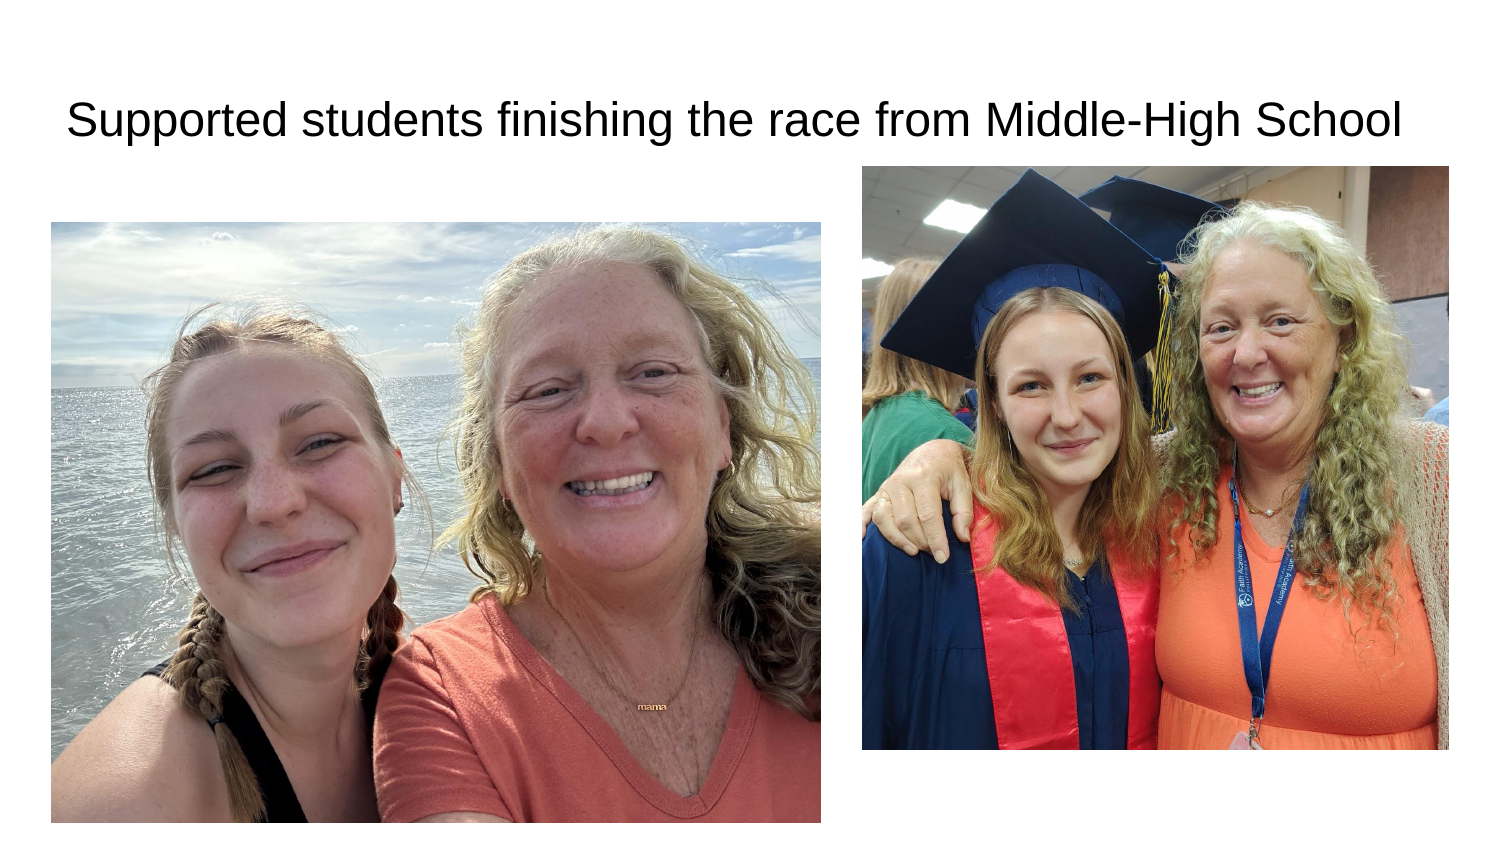

# Supported students finishing the race from Middle-High School